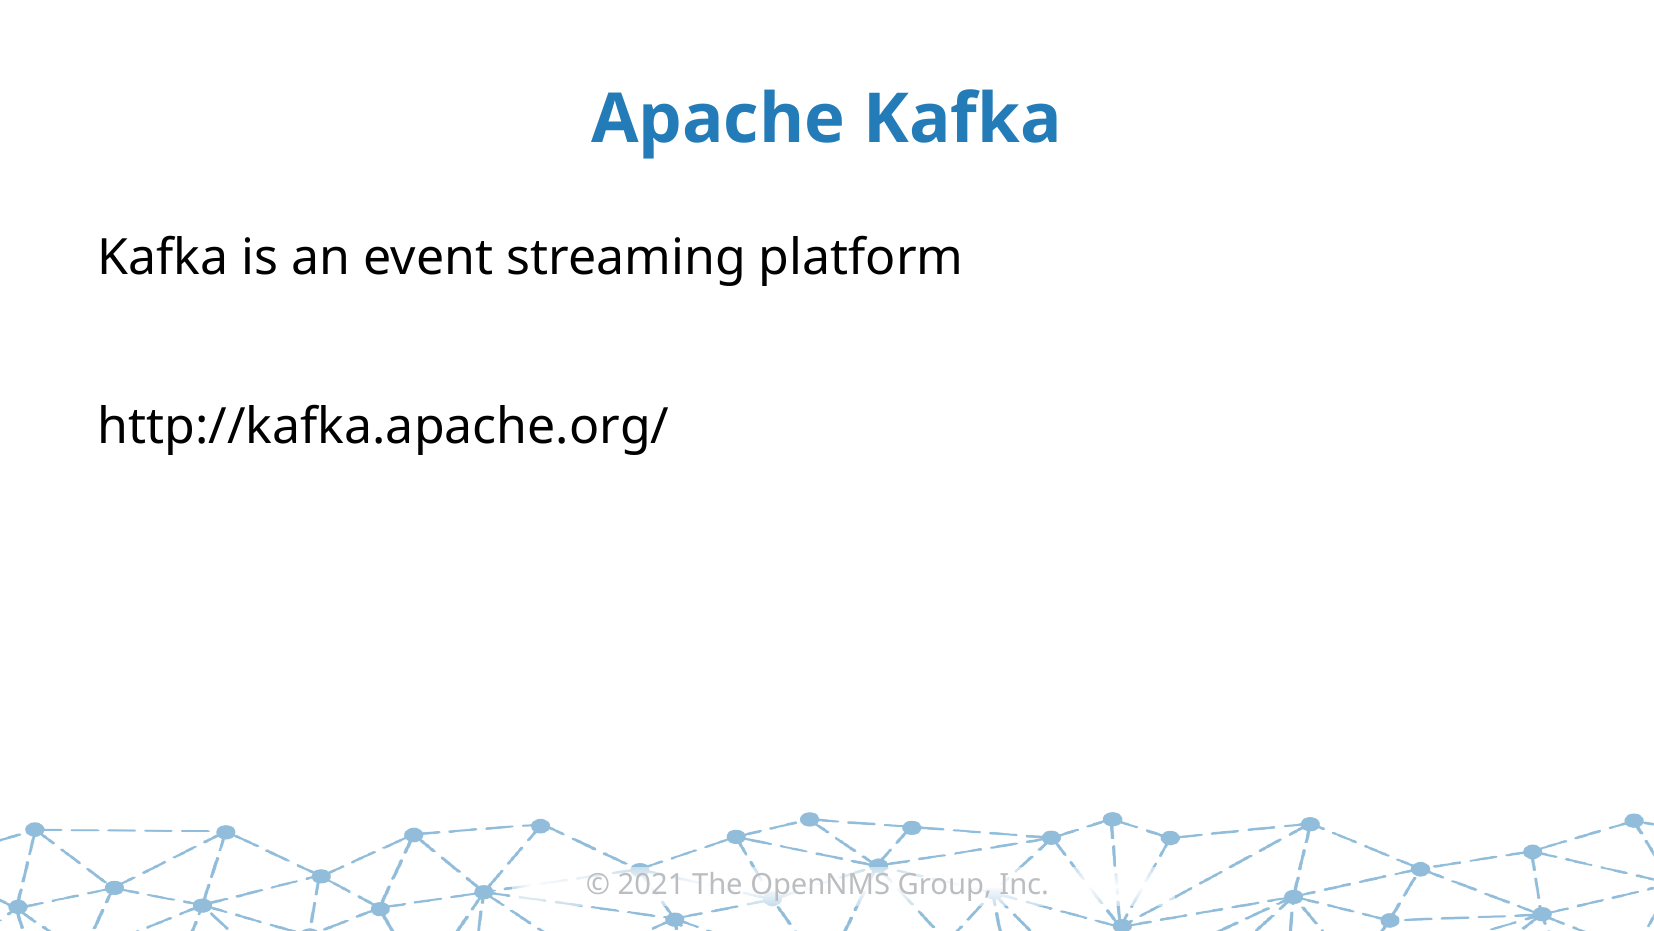

# Apache Kafka
Kafka is an event streaming platform
http://kafka.apache.org/